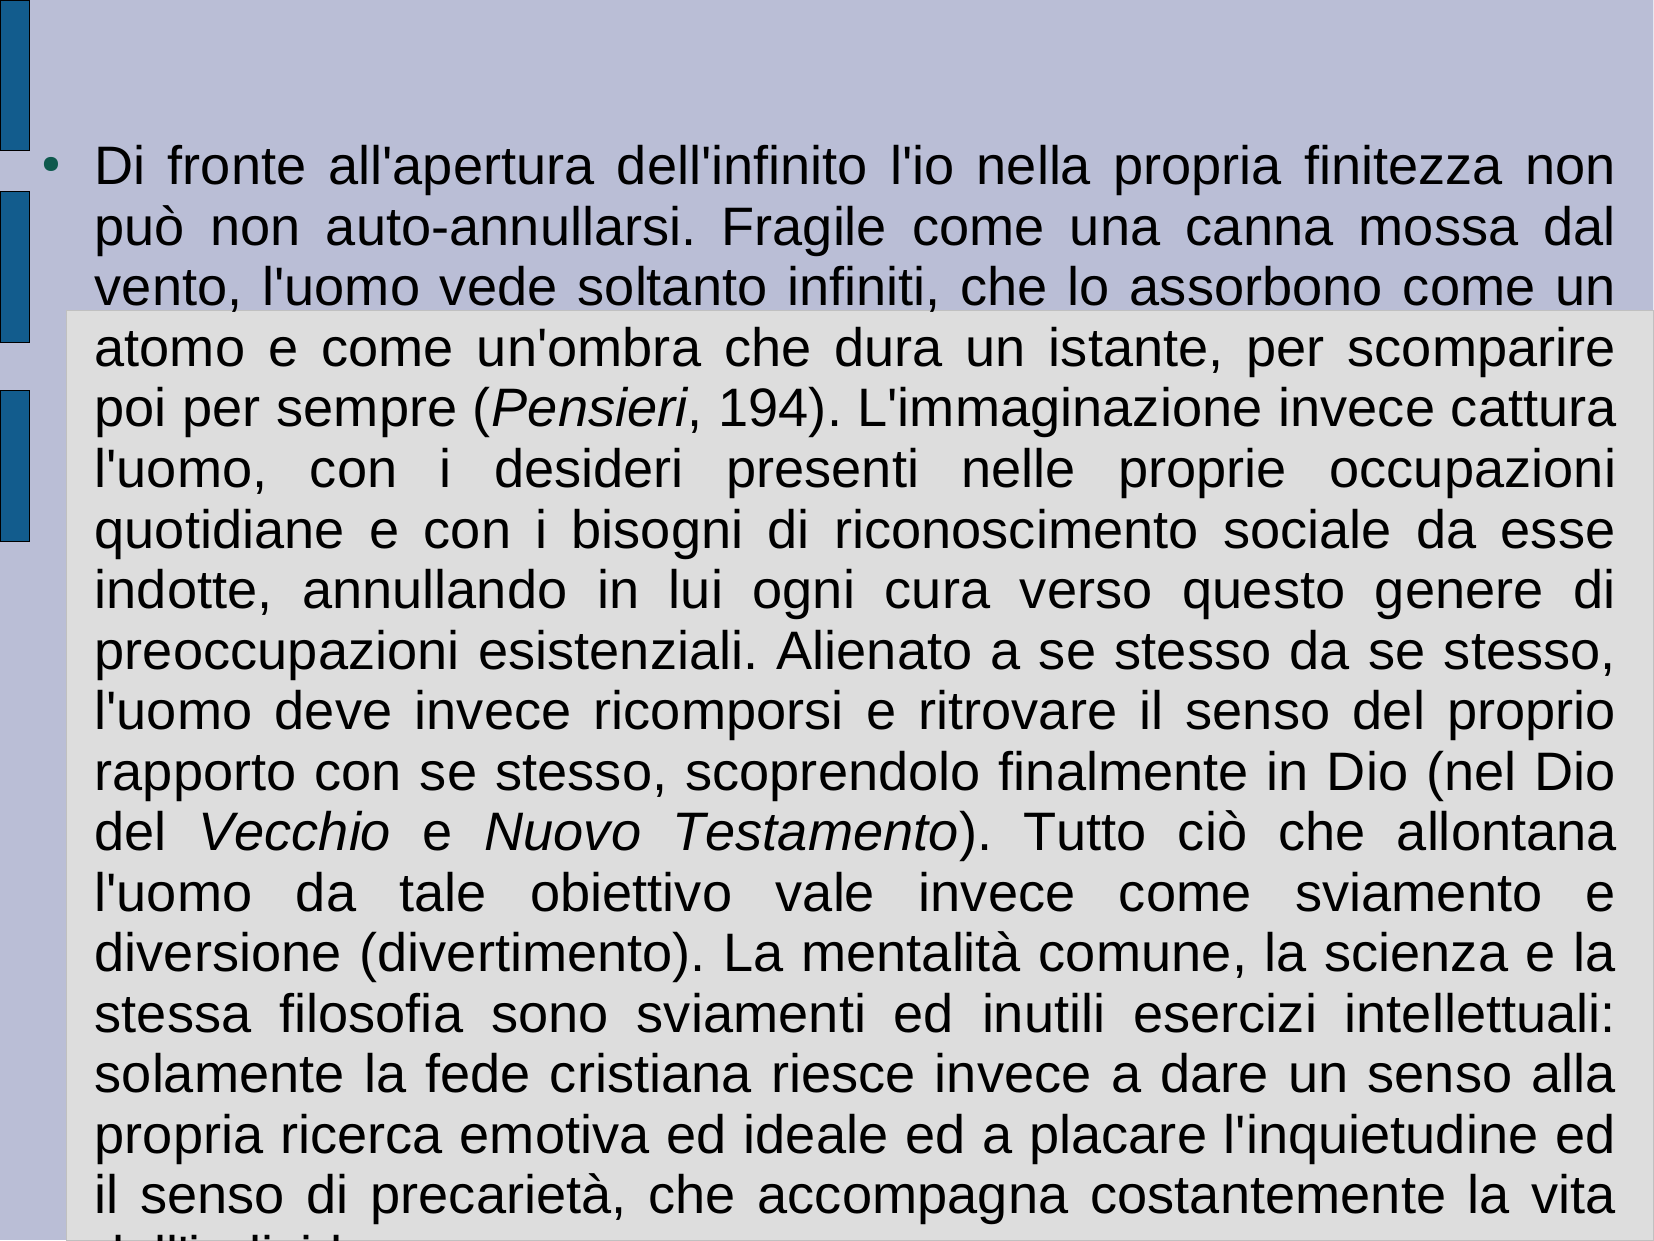

#
Di fronte all'apertura dell'infinito l'io nella propria finitezza non può non auto-annullarsi. Fragile come una canna mossa dal vento, l'uomo vede soltanto infiniti, che lo assorbono come un atomo e come un'ombra che dura un istante, per scomparire poi per sempre (Pensieri, 194). L'immaginazione invece cattura l'uomo, con i desideri presenti nelle proprie occupazioni quotidiane e con i bisogni di riconoscimento sociale da esse indotte, annullando in lui ogni cura verso questo genere di preoccupazioni esistenziali. Alienato a se stesso da se stesso, l'uomo deve invece ricomporsi e ritrovare il senso del proprio rapporto con se stesso, scoprendolo finalmente in Dio (nel Dio del Vecchio e Nuovo Testamento). Tutto ciò che allontana l'uomo da tale obiettivo vale invece come sviamento e diversione (divertimento). La mentalità comune, la scienza e la stessa filosofia sono sviamenti ed inutili esercizi intellettuali: solamente la fede cristiana riesce invece a dare un senso alla propria ricerca emotiva ed ideale ed a placare l'inquietudine ed il senso di precarietà, che accompagna costantemente la vita dell'individuo.